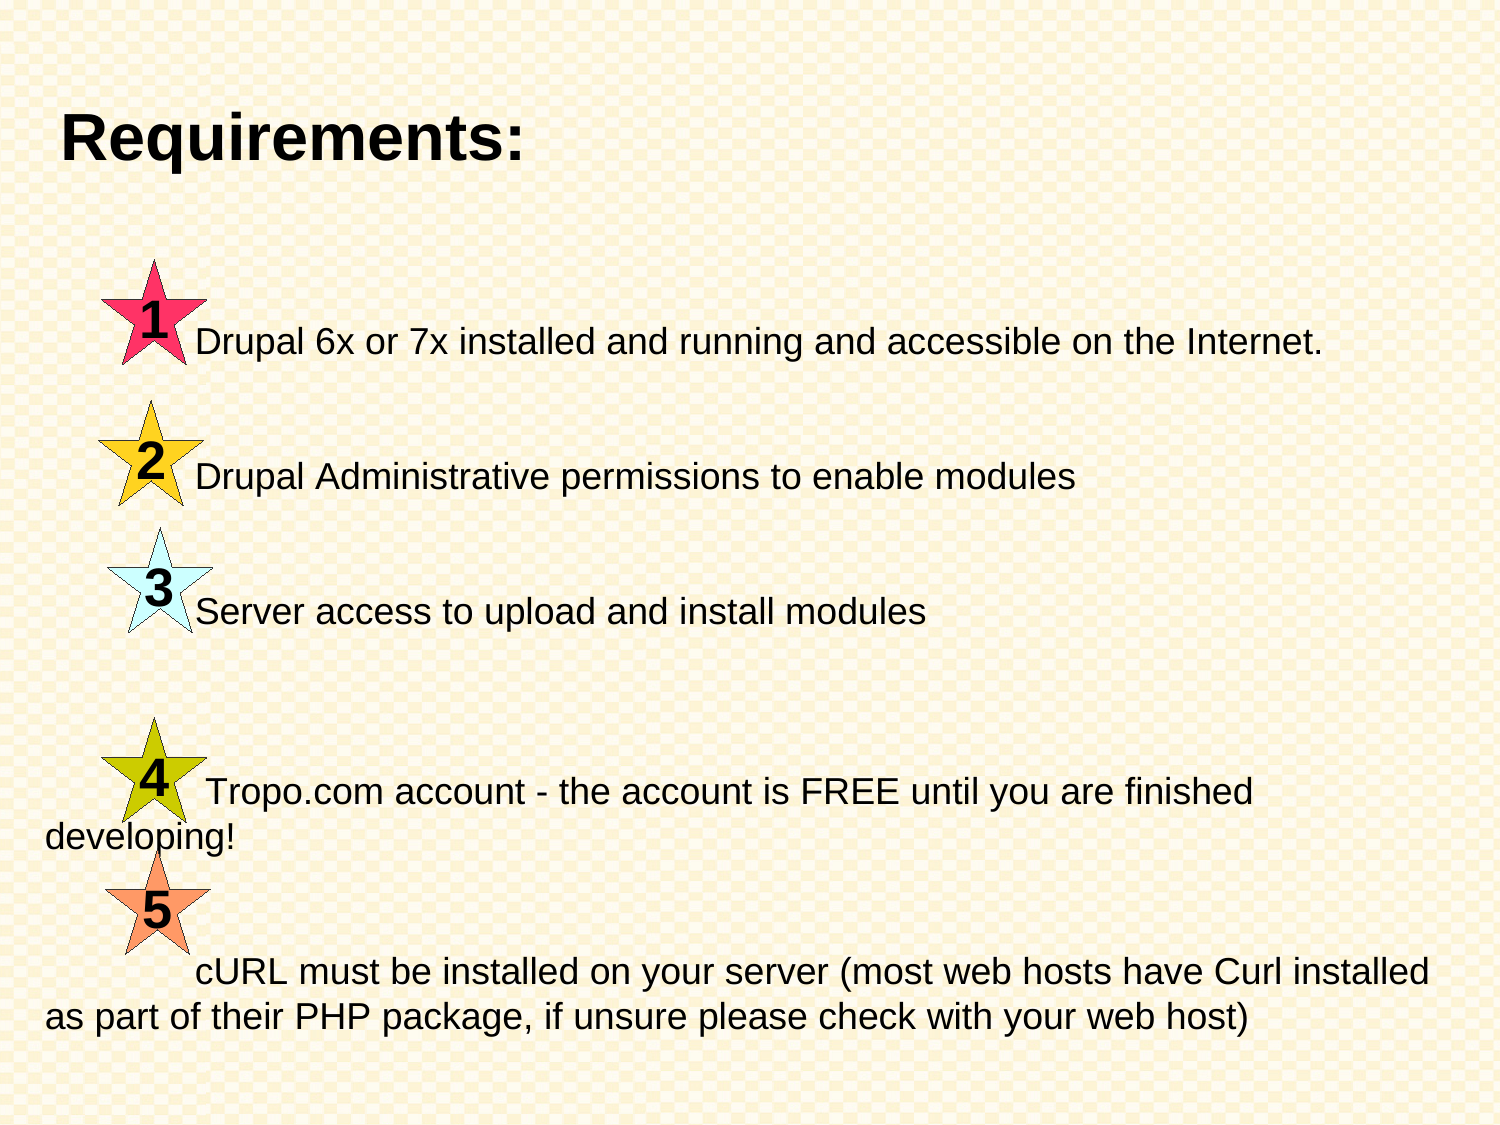

Requirements:
 	Drupal 6x or 7x installed and running and accessible on the Internet.
	Drupal Administrative permissions to enable modules
	Server access to upload and install modules
	 Tropo.com account - the account is FREE until you are finished developing!
	cURL must be installed on your server (most web hosts have Curl installed as part of their PHP package, if unsure please check with your web host)
1
2
3
4
5